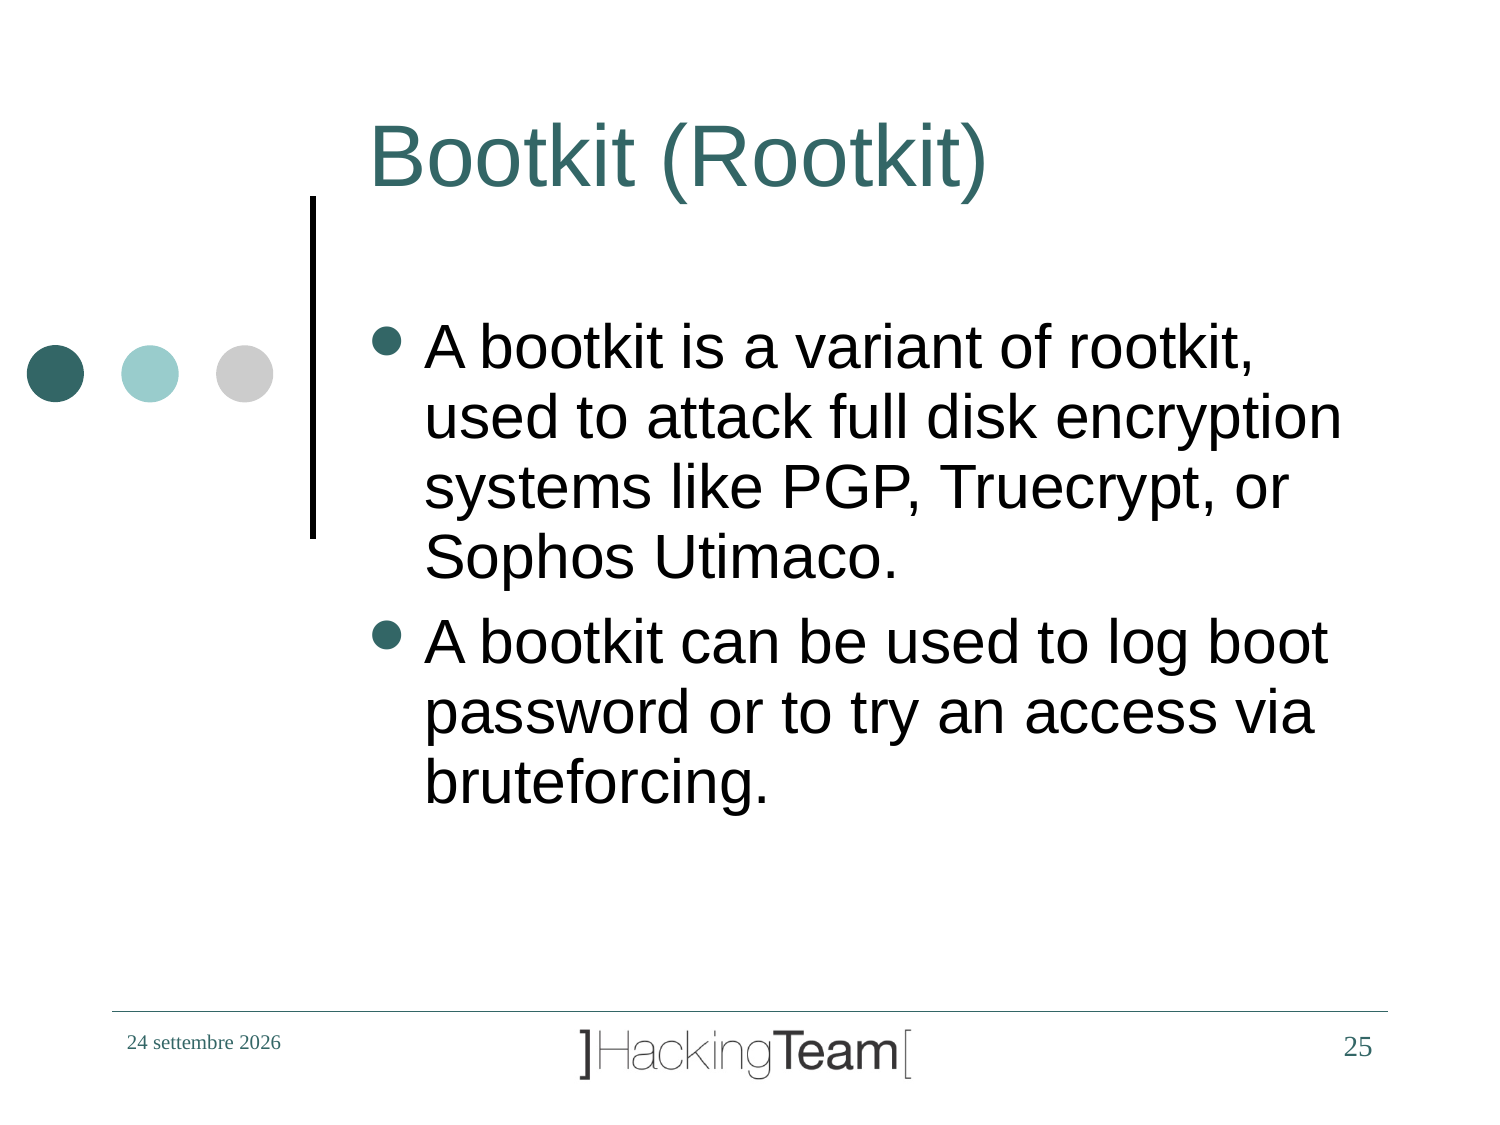

# Bootkit (Rootkit)
A bootkit is a variant of rootkit, used to attack full disk encryption systems like PGP, Truecrypt, or Sophos Utimaco.
A bootkit can be used to log boot password or to try an access via bruteforcing.
25